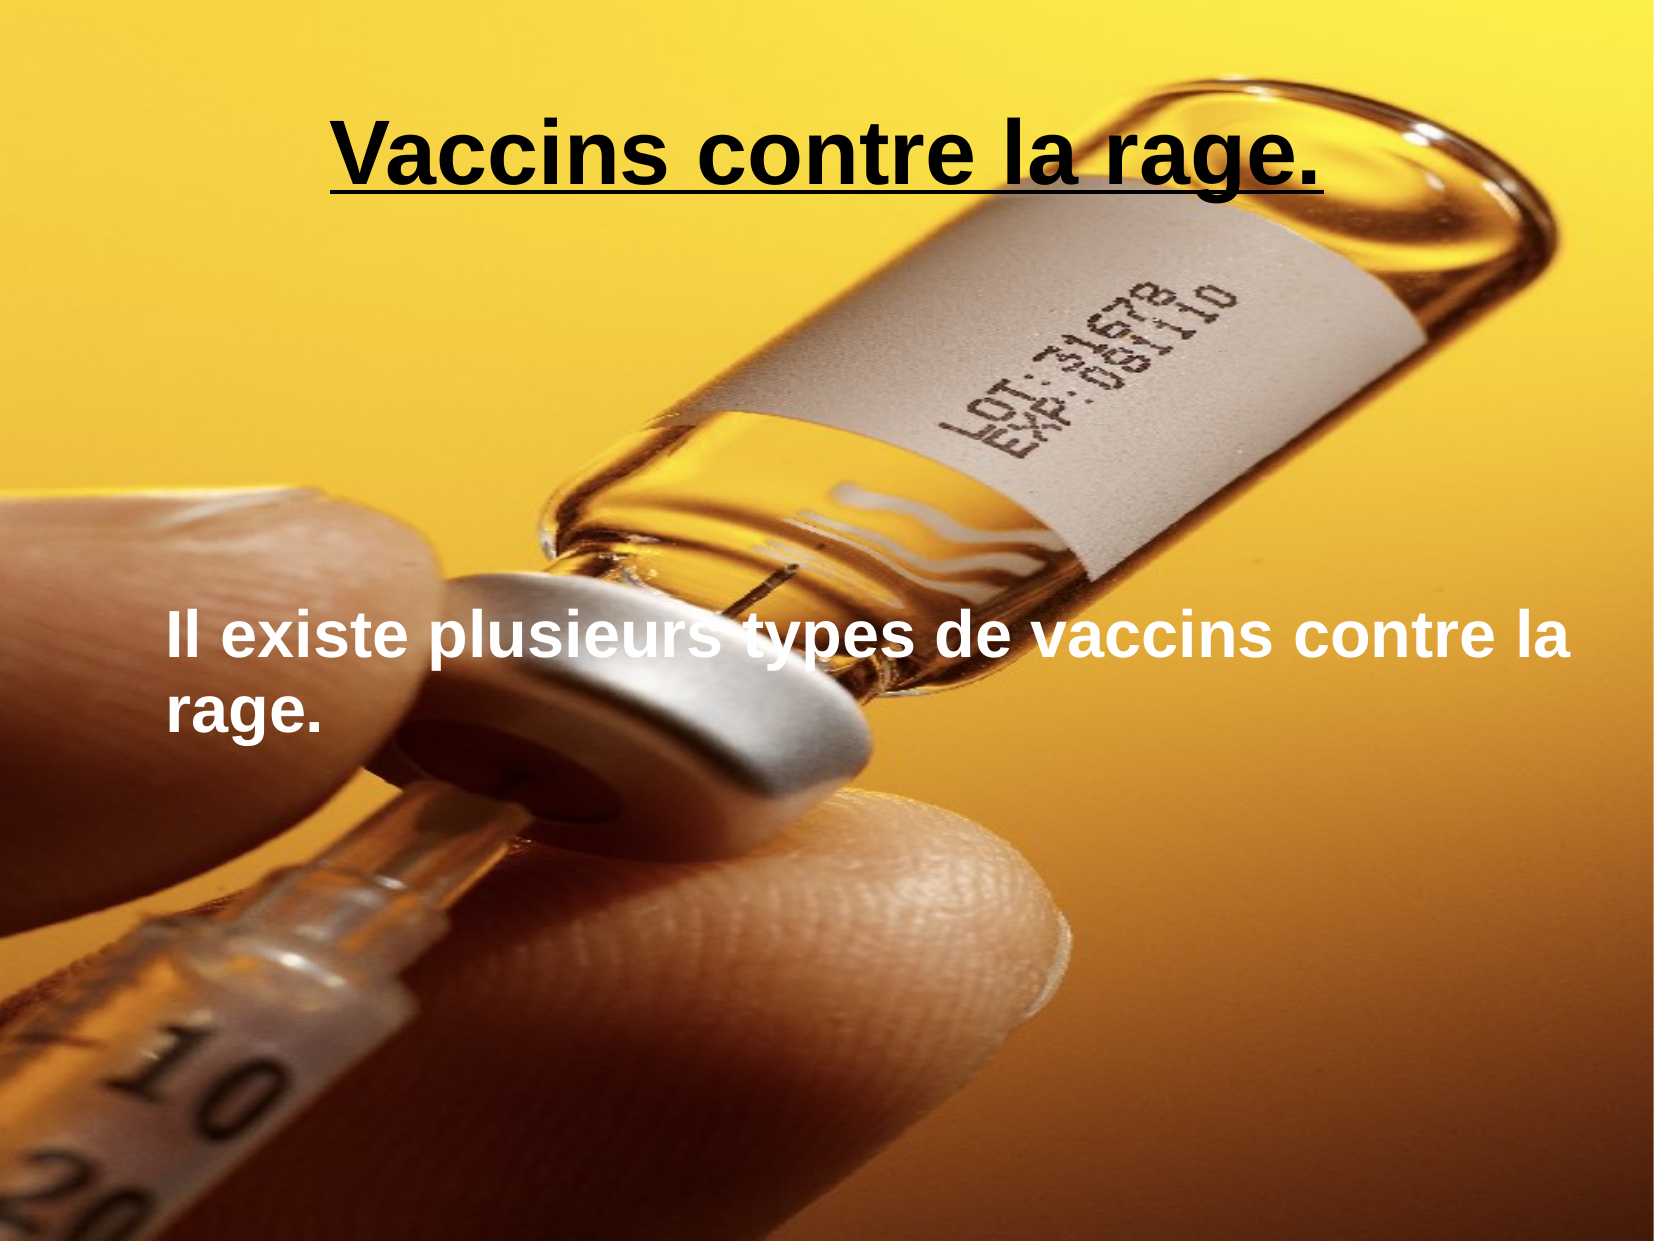

# Vaccins contre la rage.
Il existe plusieurs types de vaccins contre la rage.